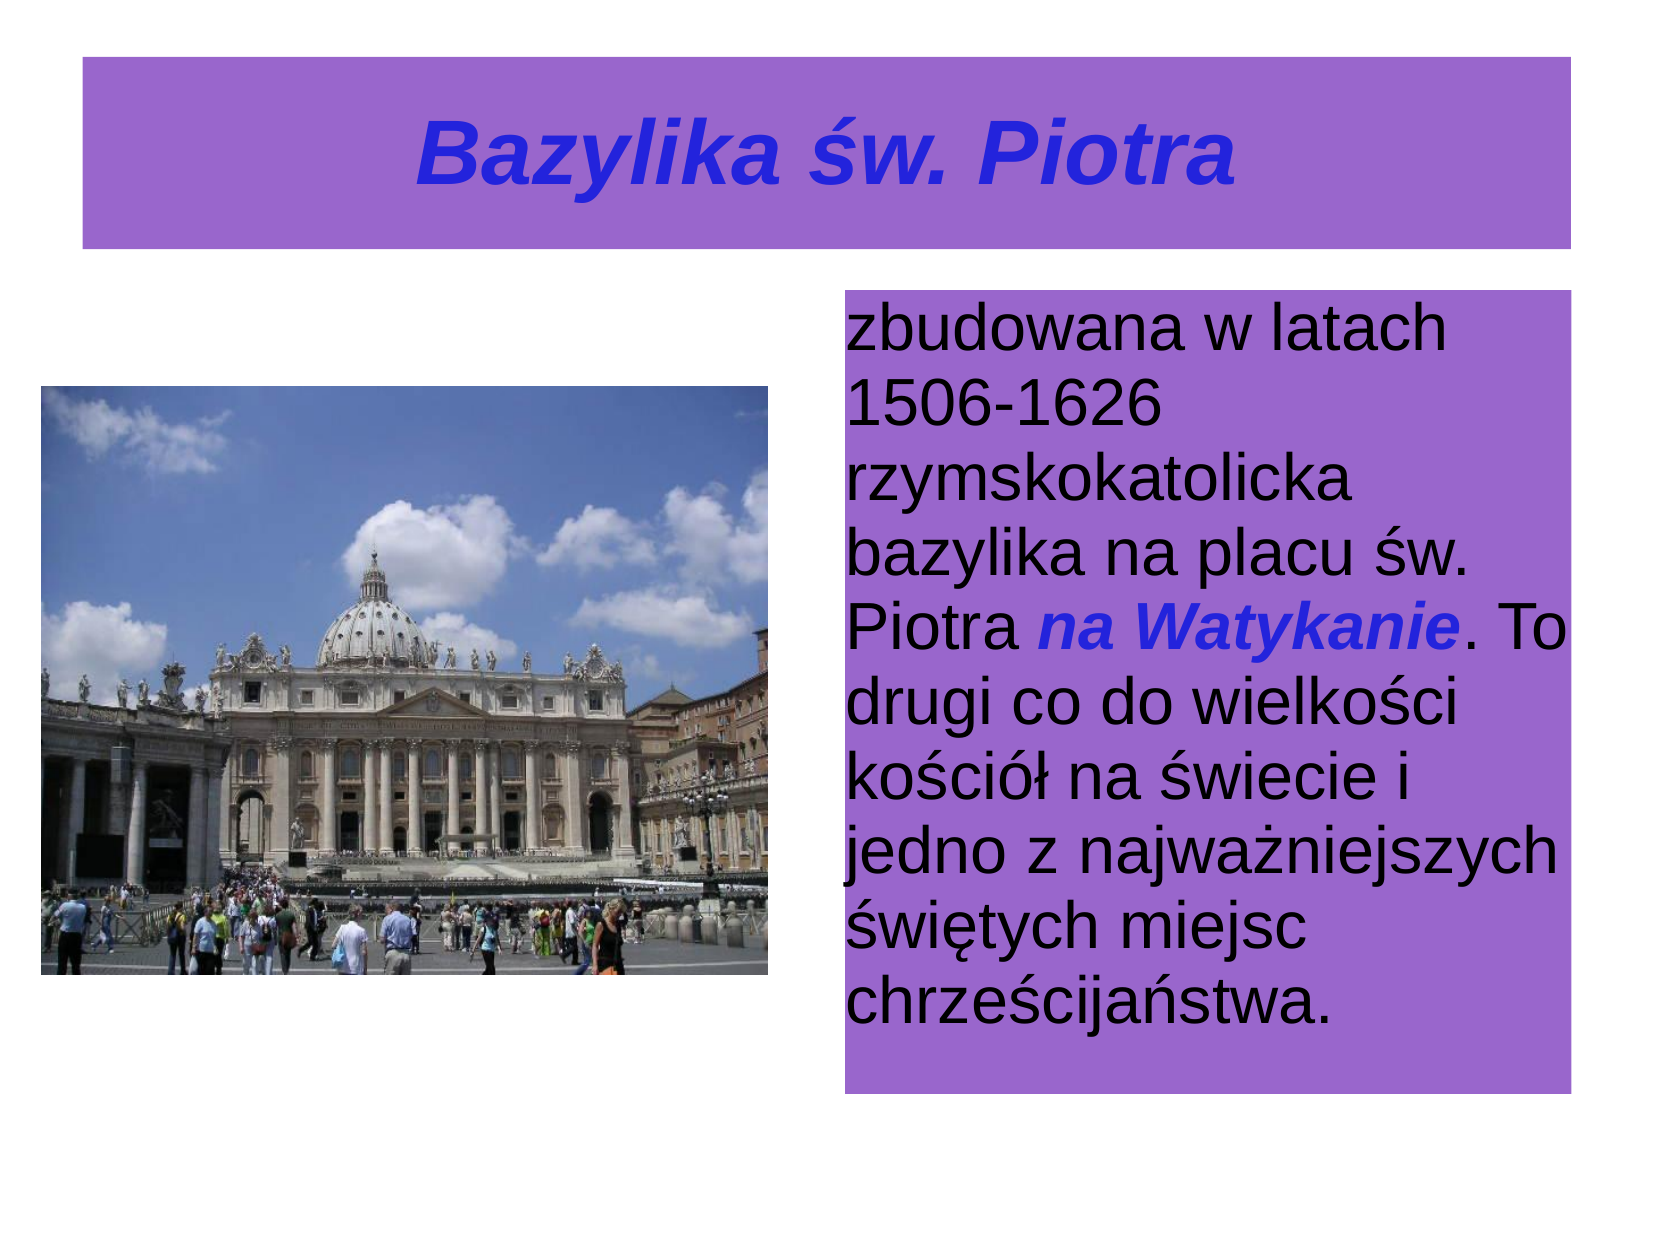

# Bazylika św. Piotra
zbudowana w latach 1506-1626 rzymskokatolicka bazylika na placu św. Piotra na Watykanie. To drugi co do wielkości kościół na świecie i jedno z najważniejszych świętych miejsc chrześcijaństwa.